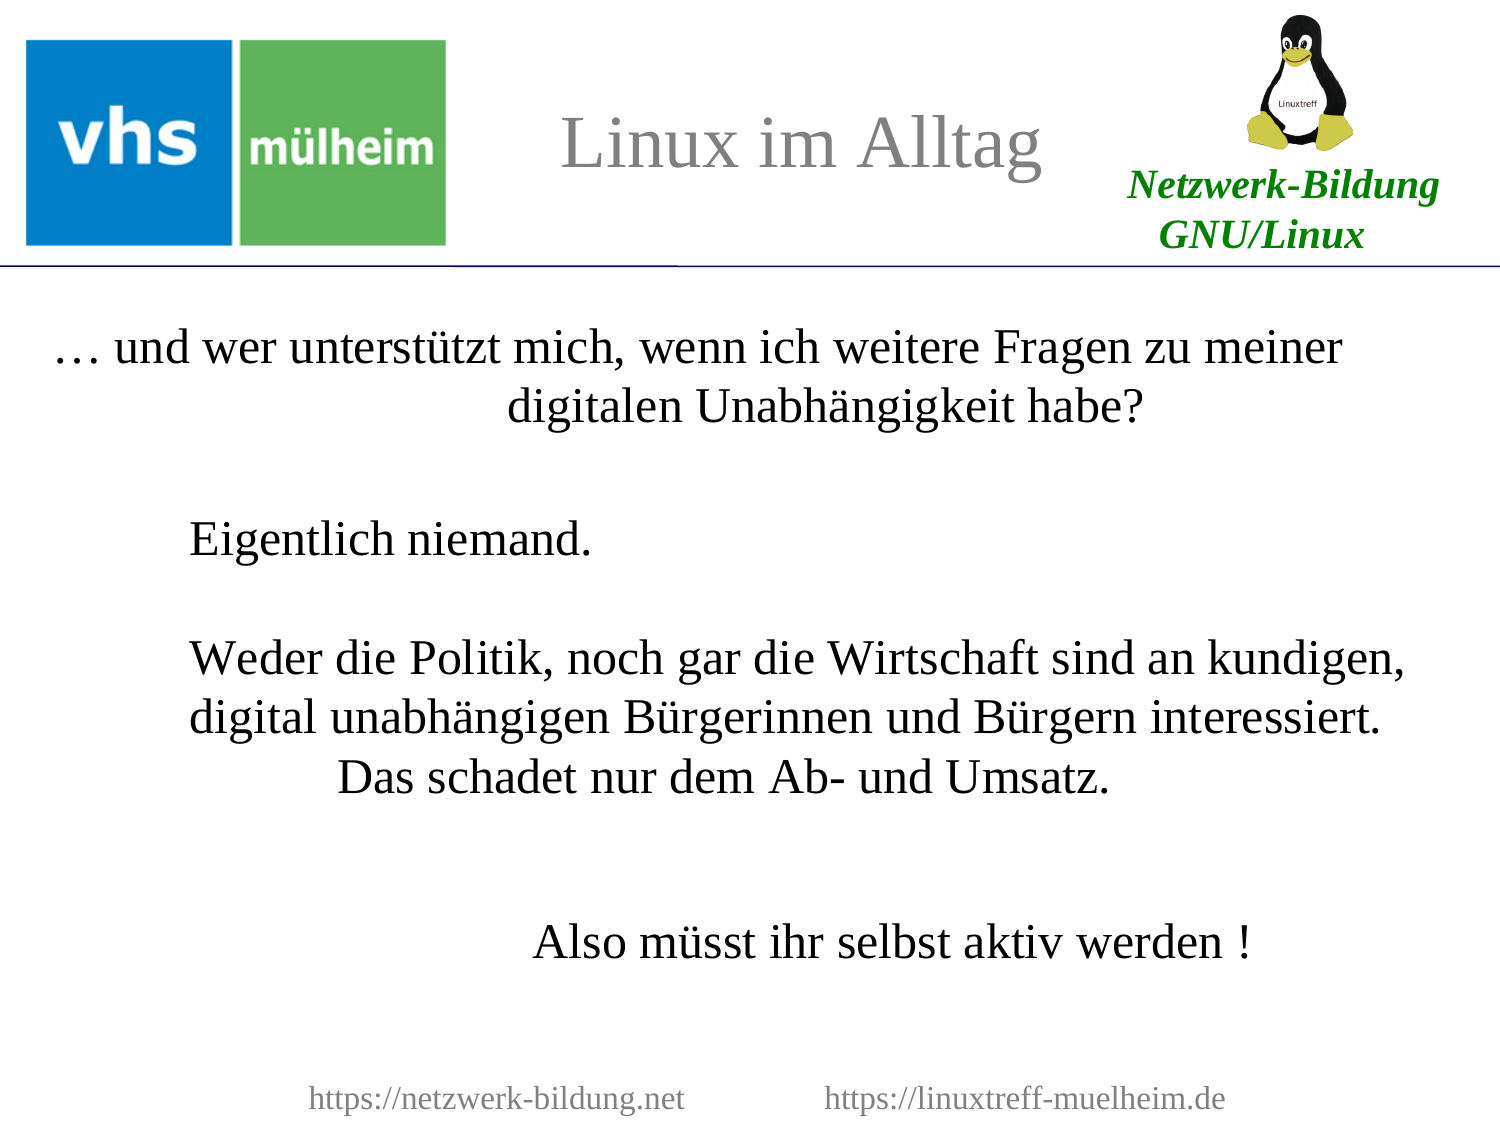

Linux im Alltag
Netzwerk-Bildung
 GNU/Linux
… und wer unterstützt mich, wenn ich weitere Fragen zu meiner 				digitalen Unabhängigkeit habe?
Eigentlich niemand.
Weder die Politik, noch gar die Wirtschaft sind an kundigen, digital unabhängigen Bürgerinnen und Bürgern interessiert.
		Das schadet nur dem Ab- und Umsatz.
Also müsst ihr selbst aktiv werden !
https://netzwerk-bildung.net		https://linuxtreff-muelheim.de